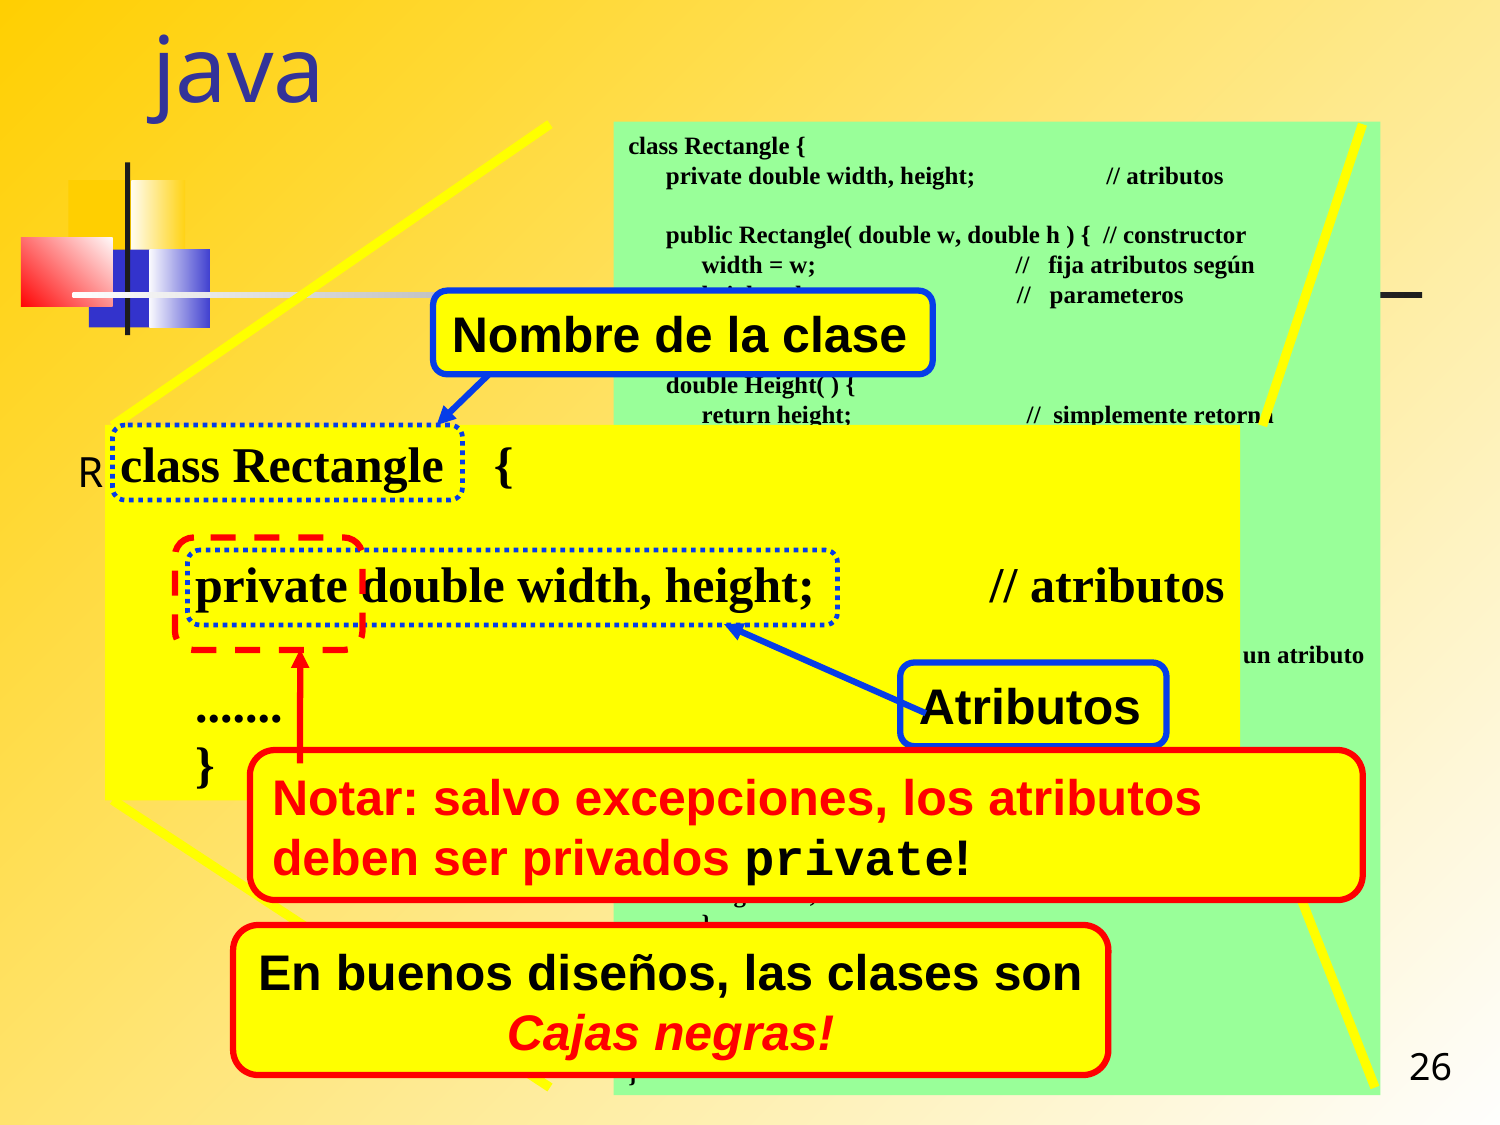

# Ejemplo de clase- Código java
class Rectangle {
 private double width, height; // atributos
 public Rectangle( double w, double h ) { // constructor
	width = w; // fija atributos según
	height = h; // parameteros
	}
 double Height( ) {
	return height; // simplemente retorna
	} // valor de atributo
 double Width( ) {
	return width;
	}
 double getArea( ) {
	return width*height; // retorna el valor de un atributo
	} // el cual es calculado
 double getPerimeter( ) {
	return 2.0*(width + height);
	}
 void setHeight( double h ) { // actualización (mutador)
	height = h; // cambia el valor de un atributo
	}
 void setWidth( double w ) {
	width = w;
	}
}
Nombre de la clase
Rectangle.java
class Rectangle {
 private double width, height; // atributos
 .......
 }
Atributos
Notar: salvo excepciones, los atributos deben ser privados private!
En buenos diseños, las clases son
Cajas negras!
26